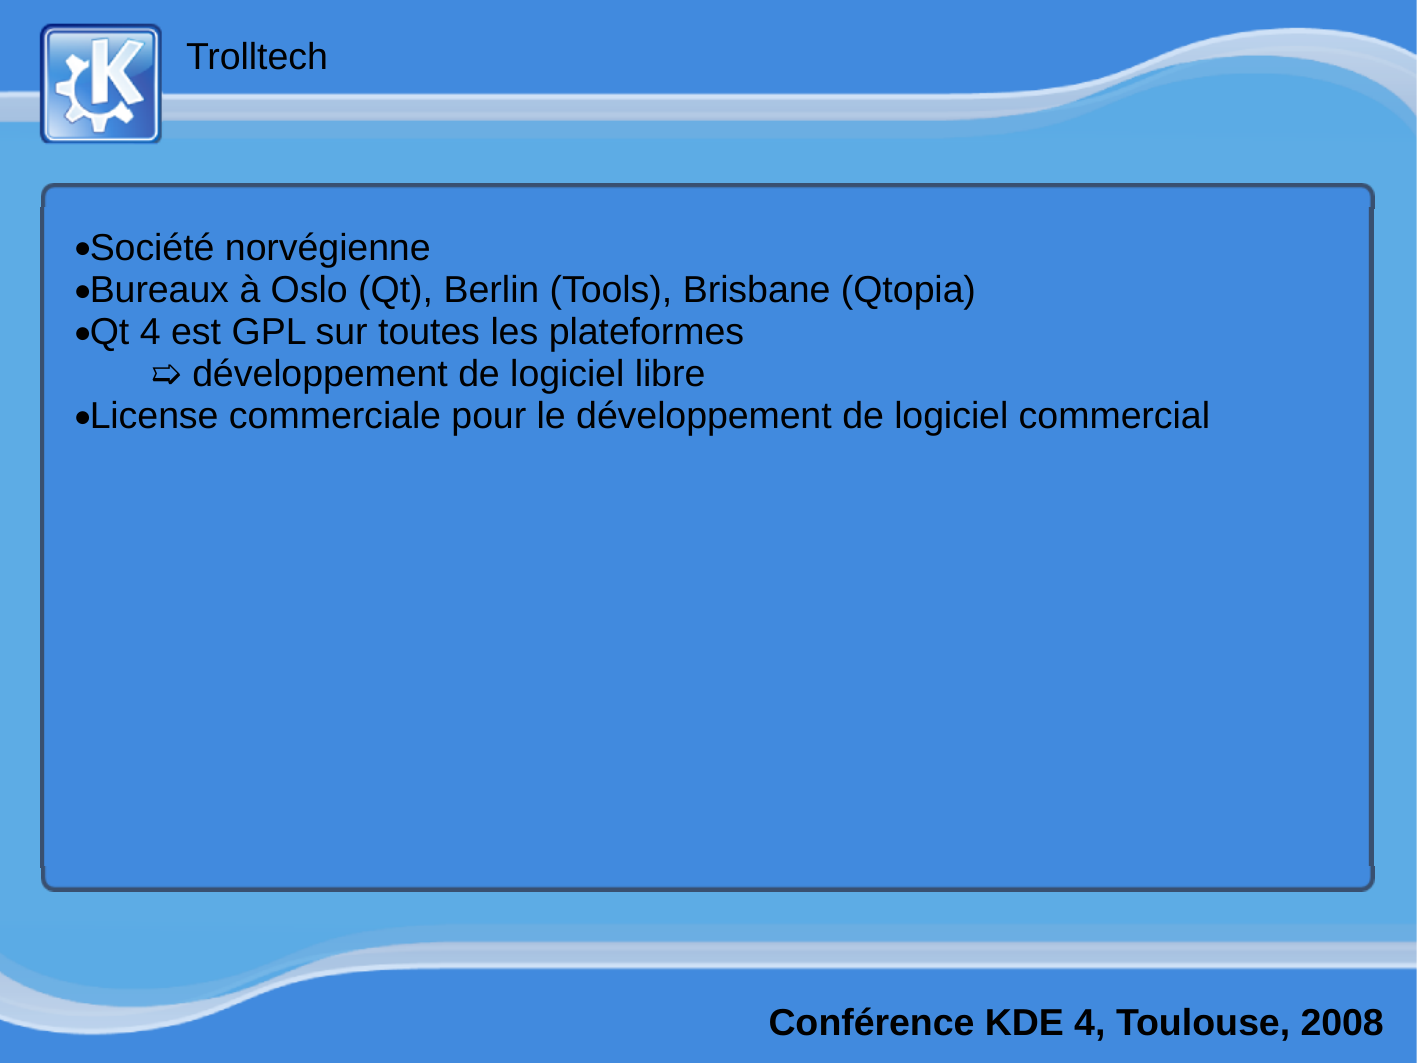

Trolltech
Société norvégienne
Bureaux à Oslo (Qt), Berlin (Tools), Brisbane (Qtopia)
Qt 4 est GPL sur toutes les plateformes
	➯ développement de logiciel libre
License commerciale pour le développement de logiciel commercial